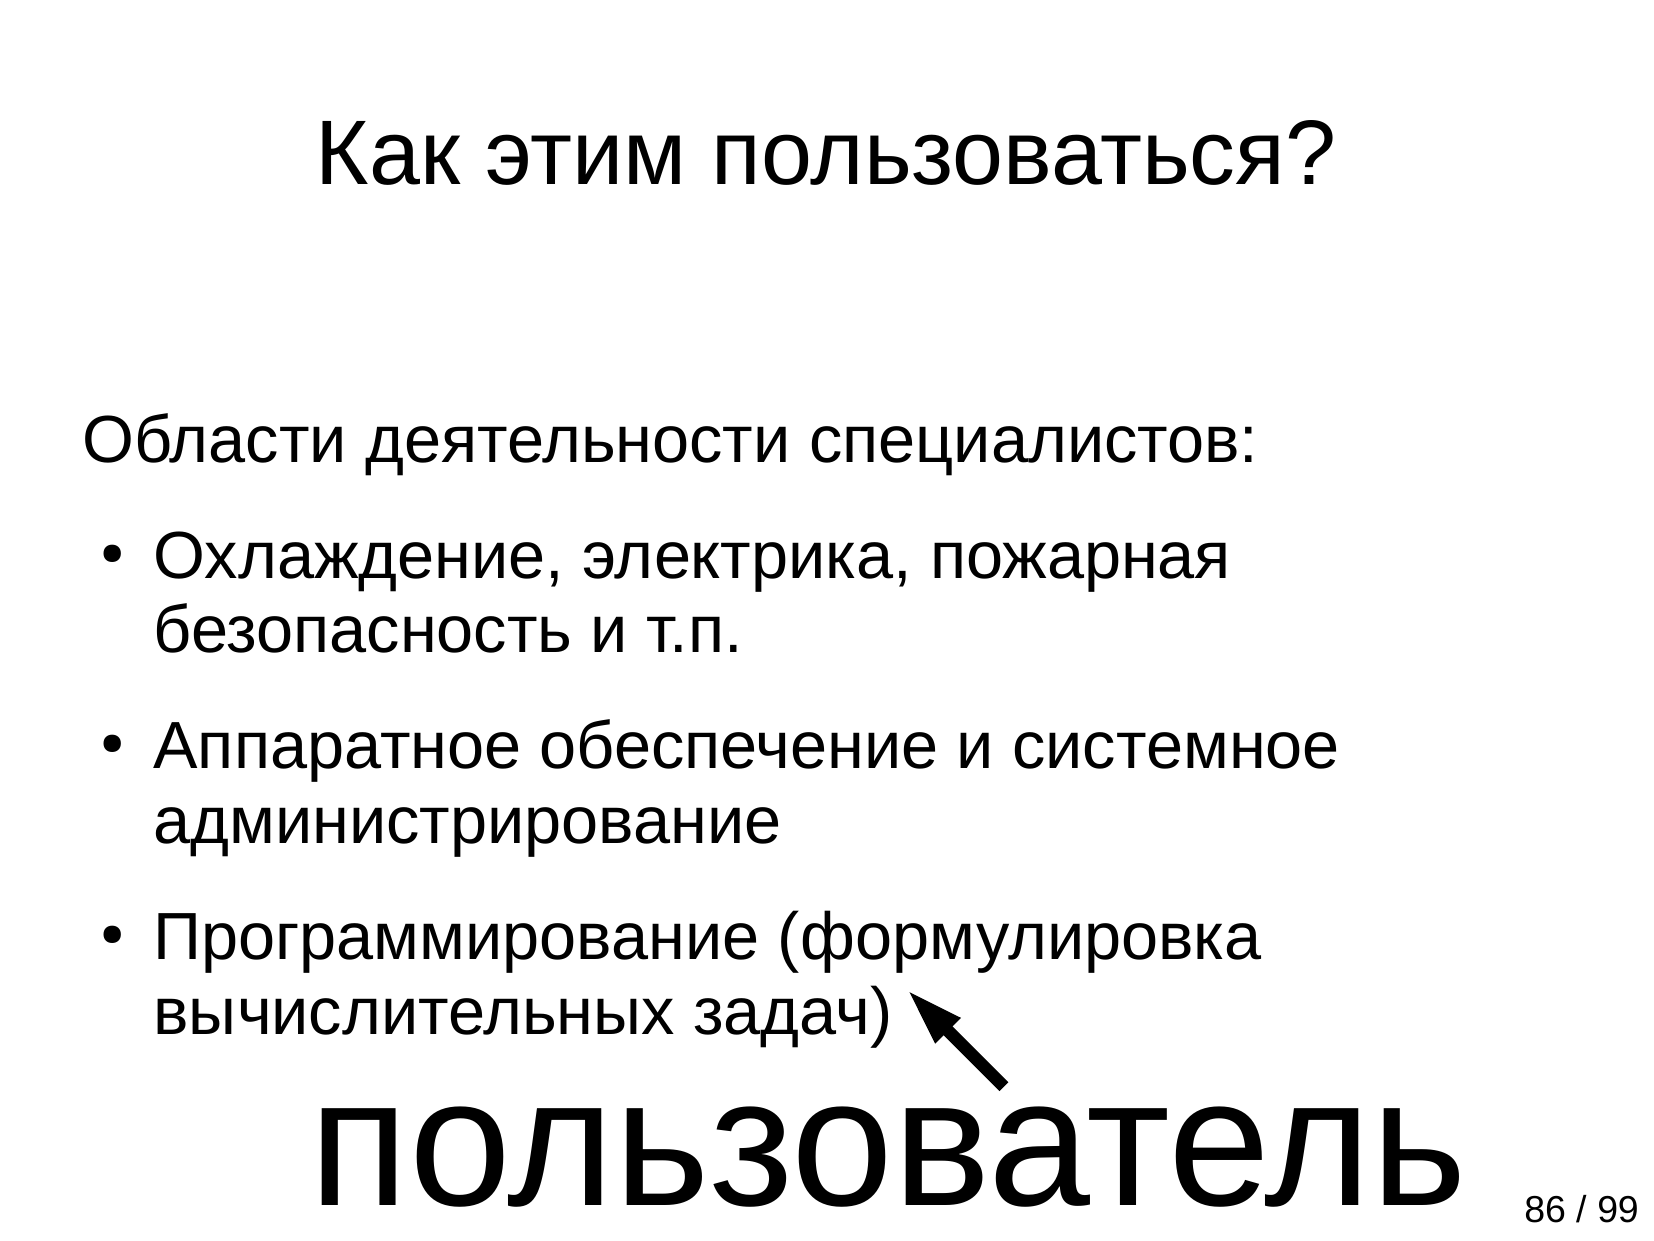

# Как этим пользоваться?
Области деятельности специалистов:
Охлаждение, электрика, пожарная безопасность и т.п.
Аппаратное обеспечение и системное администрирование
Программирование (формулировка вычислительных задач)
пользователь